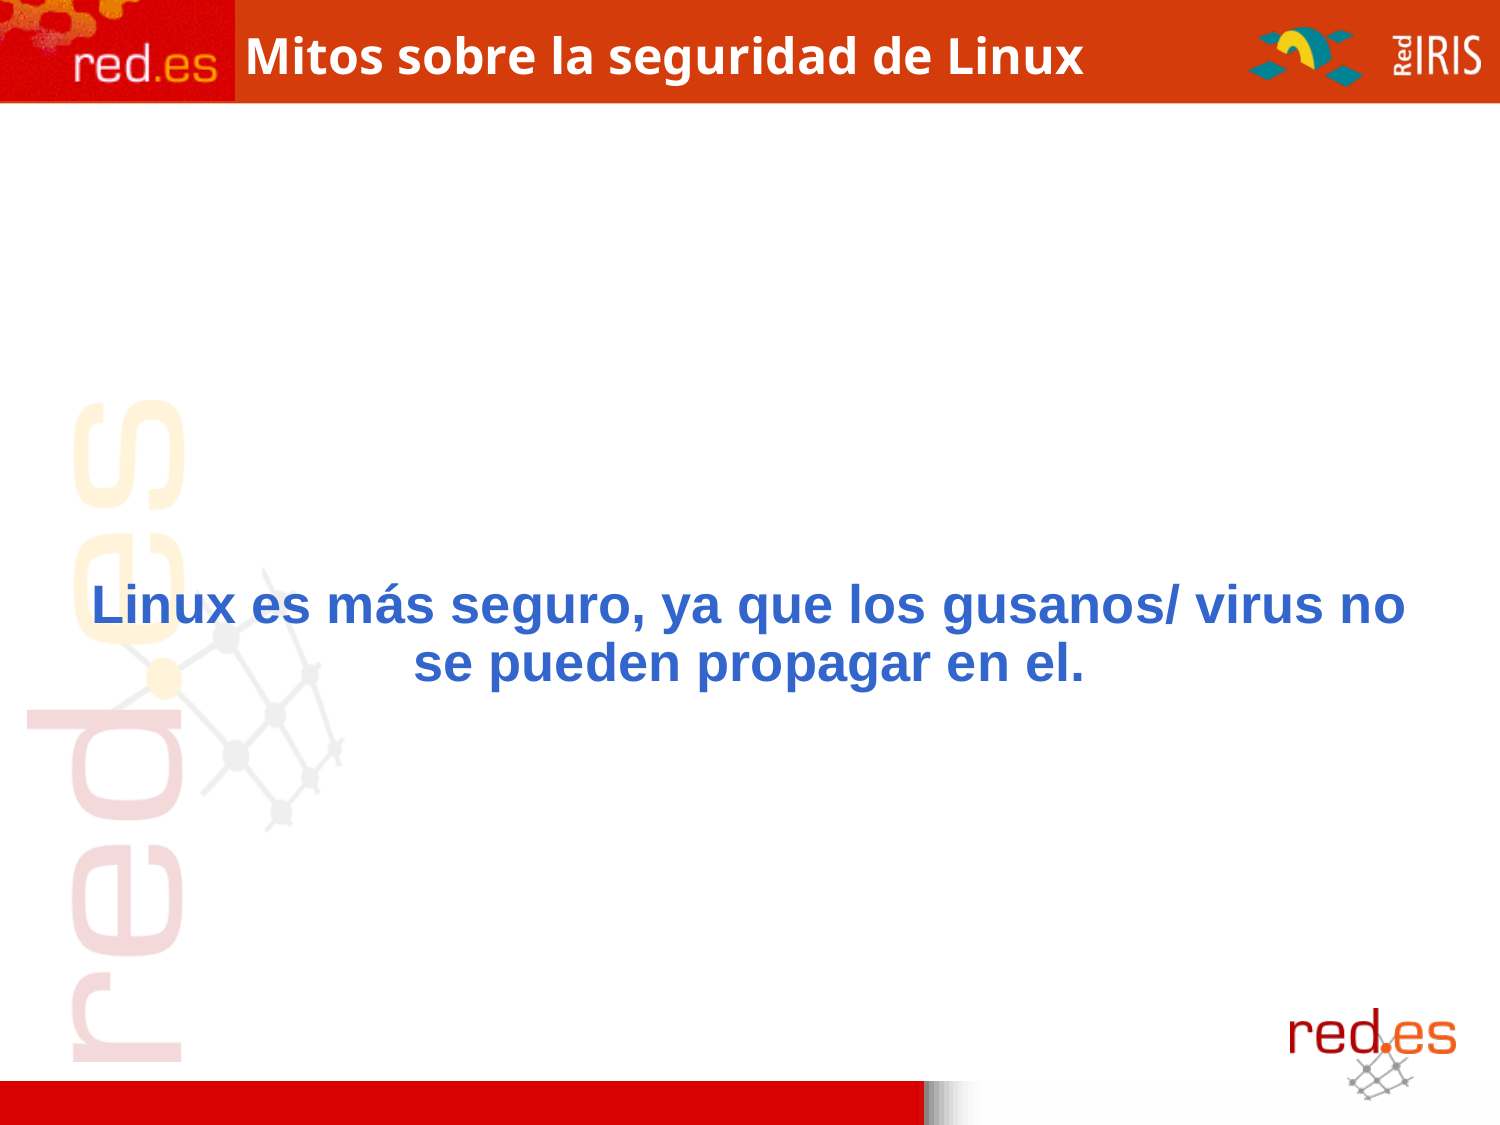

# Mitos sobre la seguridad de Linux
Linux es más seguro, ya que los gusanos/ virus no se pueden propagar en el.